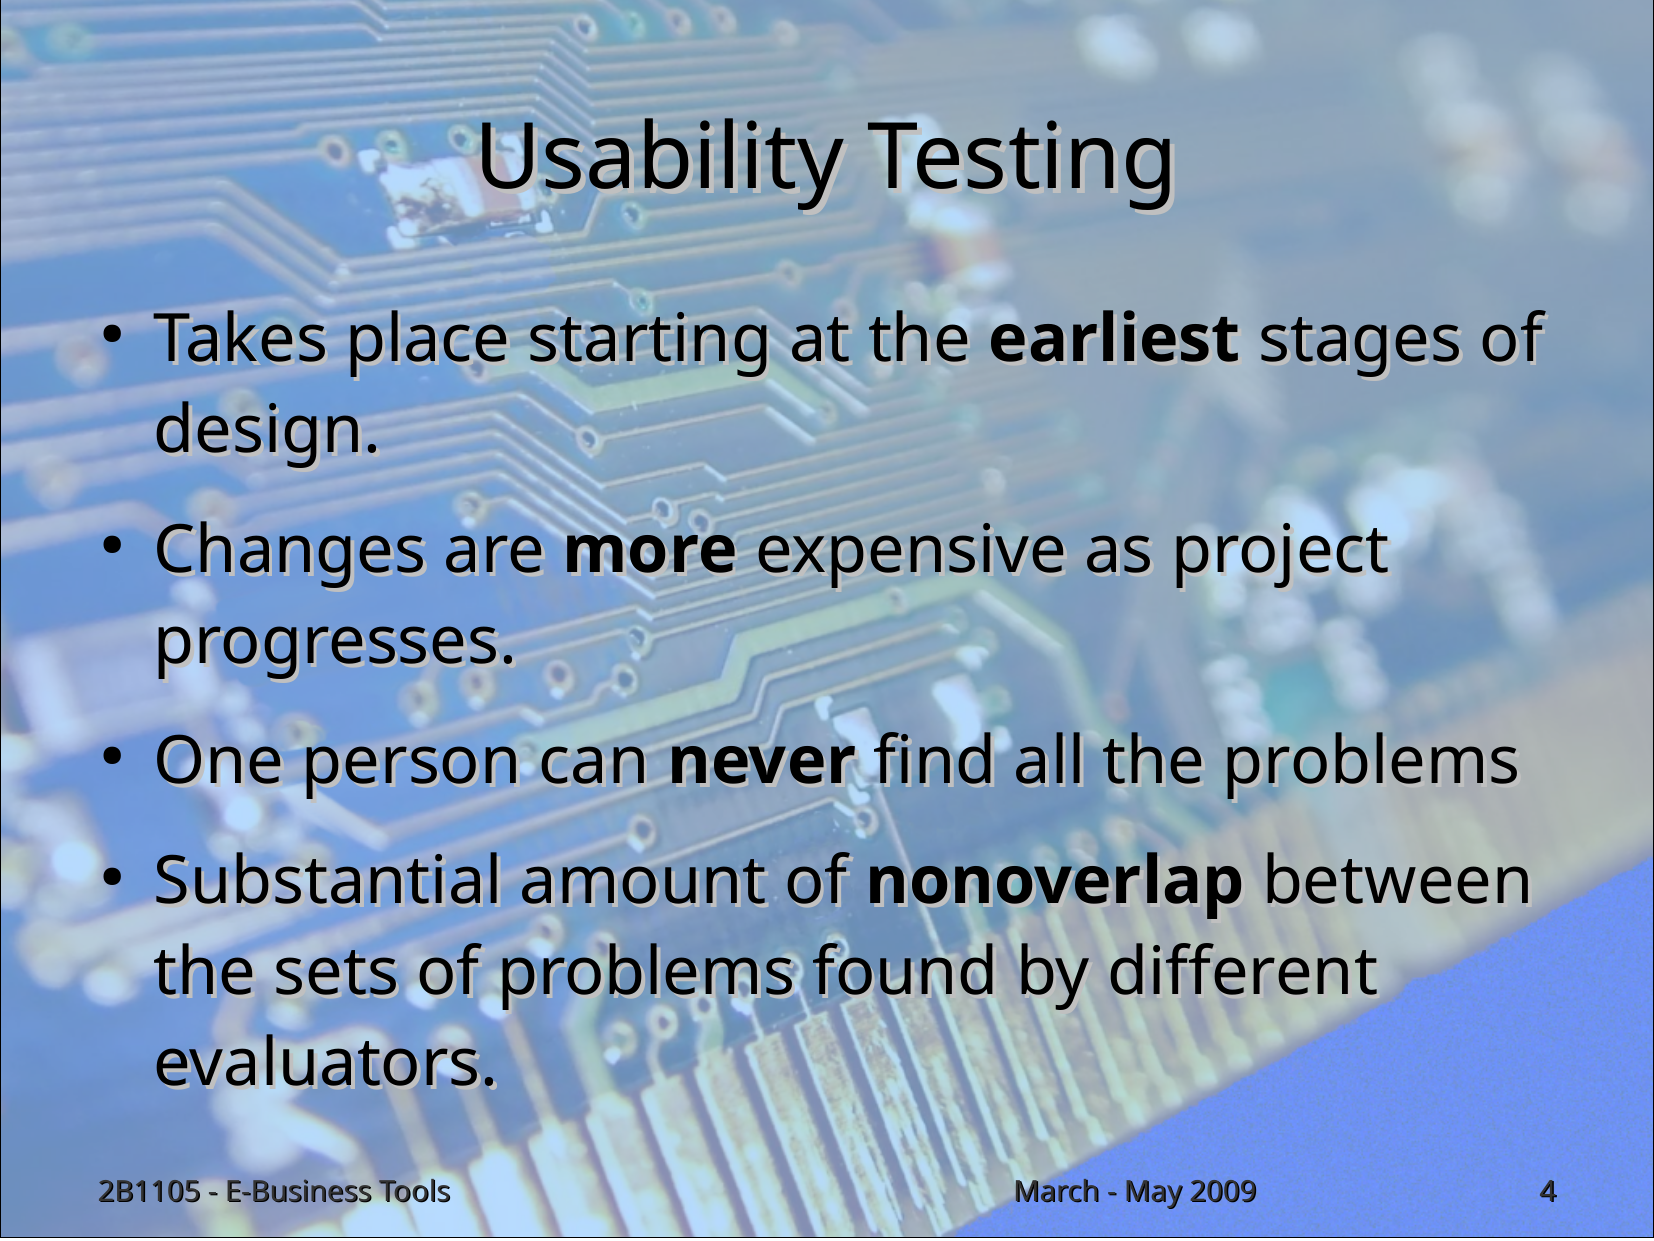

# Usability Testing
Takes place starting at the earliest stages of design.
Changes are more expensive as project progresses.
One person can never find all the problems
Substantial amount of nonoverlap between the sets of problems found by different evaluators.